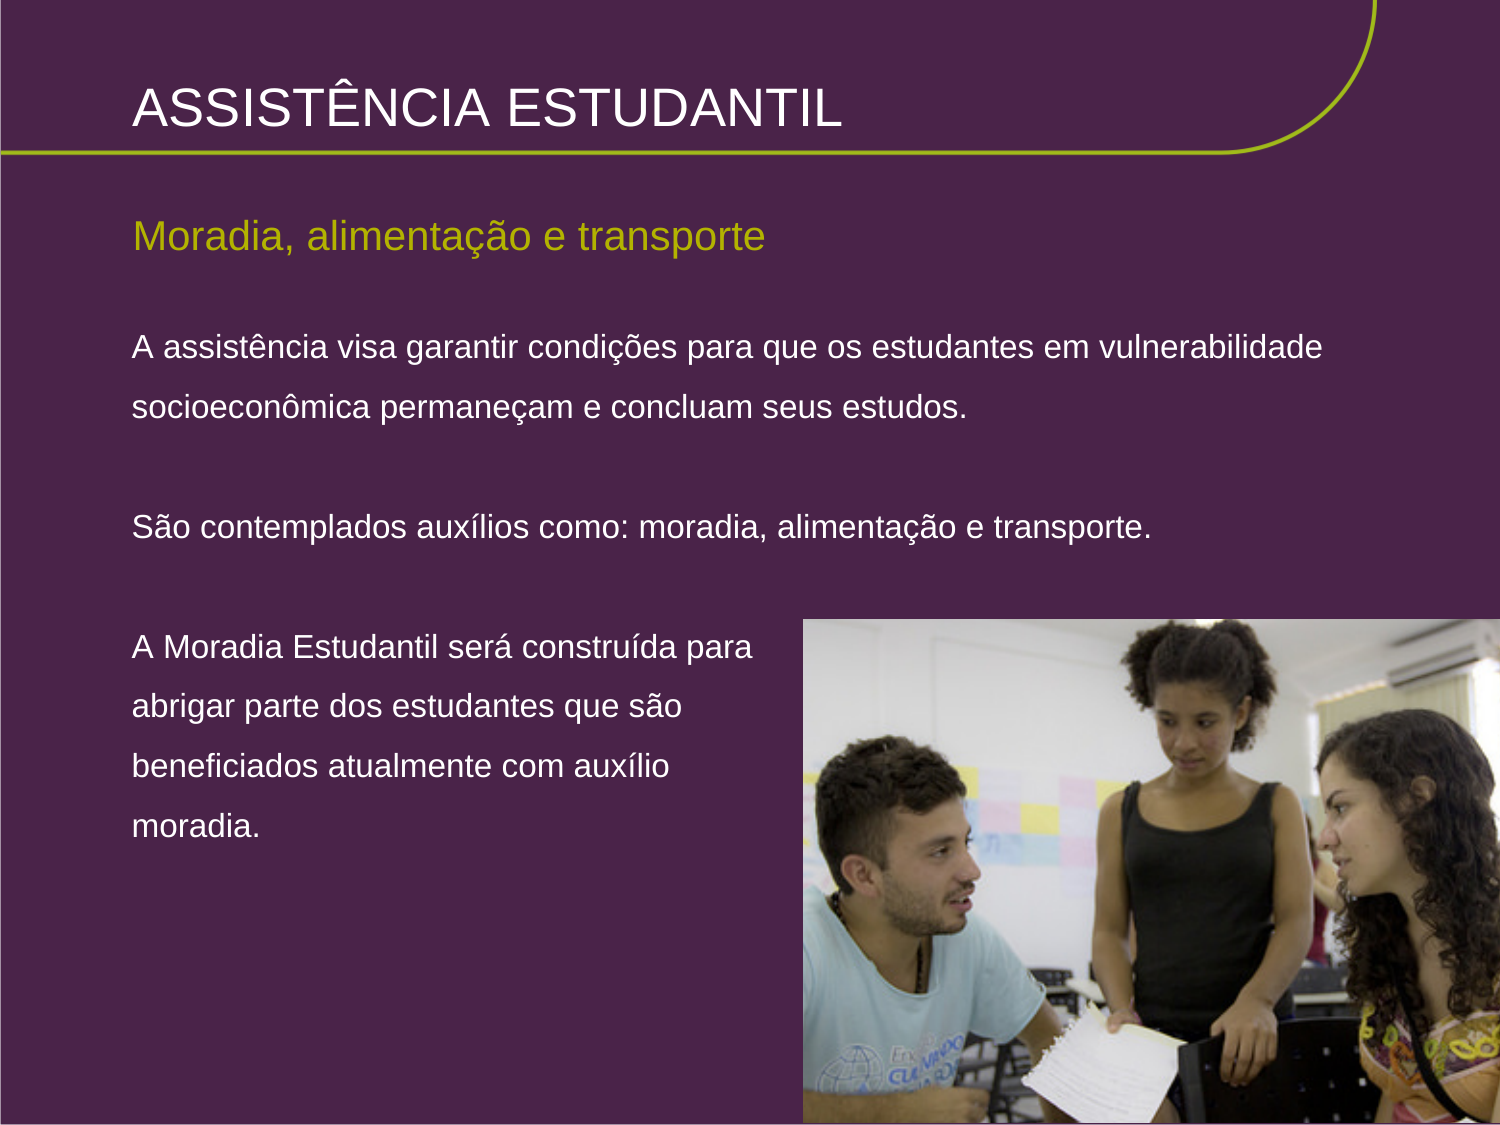

ASSISTÊNCIA ESTUDANTIL
Moradia, alimentação e transporte
A assistência visa garantir condições para que os estudantes em vulnerabilidade socioeconômica permaneçam e concluam seus estudos.
São contemplados auxílios como: moradia, alimentação e transporte.
A Moradia Estudantil será construída para
abrigar parte dos estudantes que são
beneficiados atualmente com auxílio
moradia.